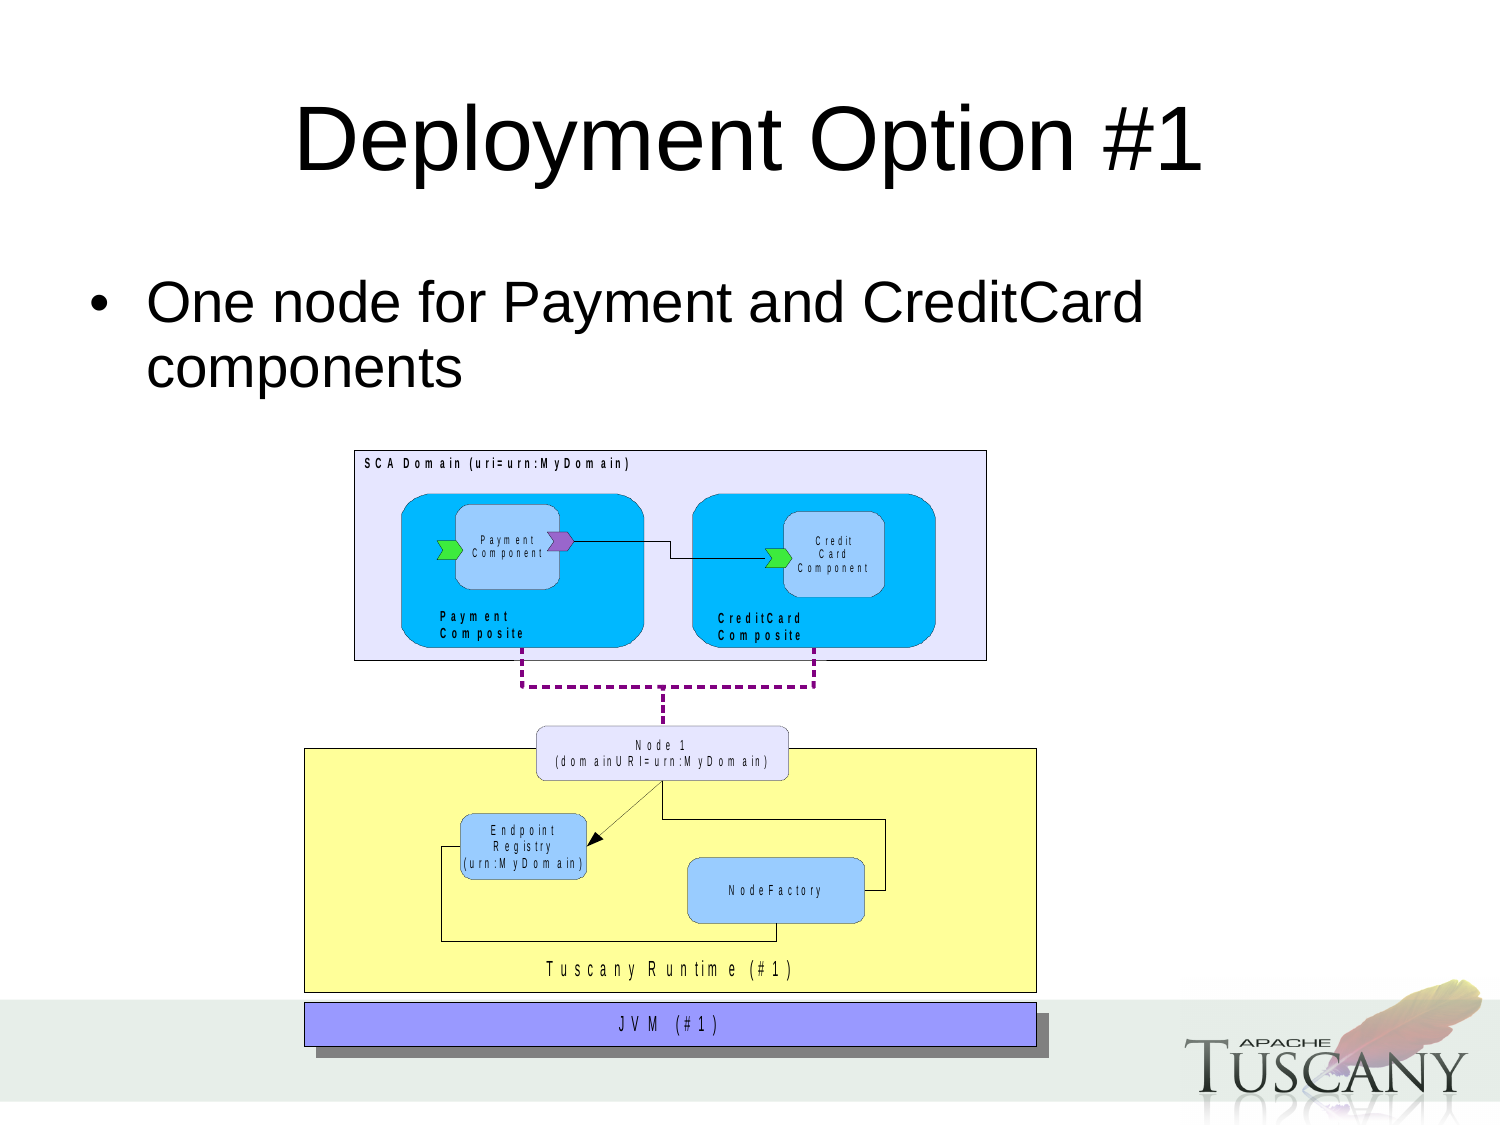

# Deployment Option #1
One node for Payment and CreditCard components